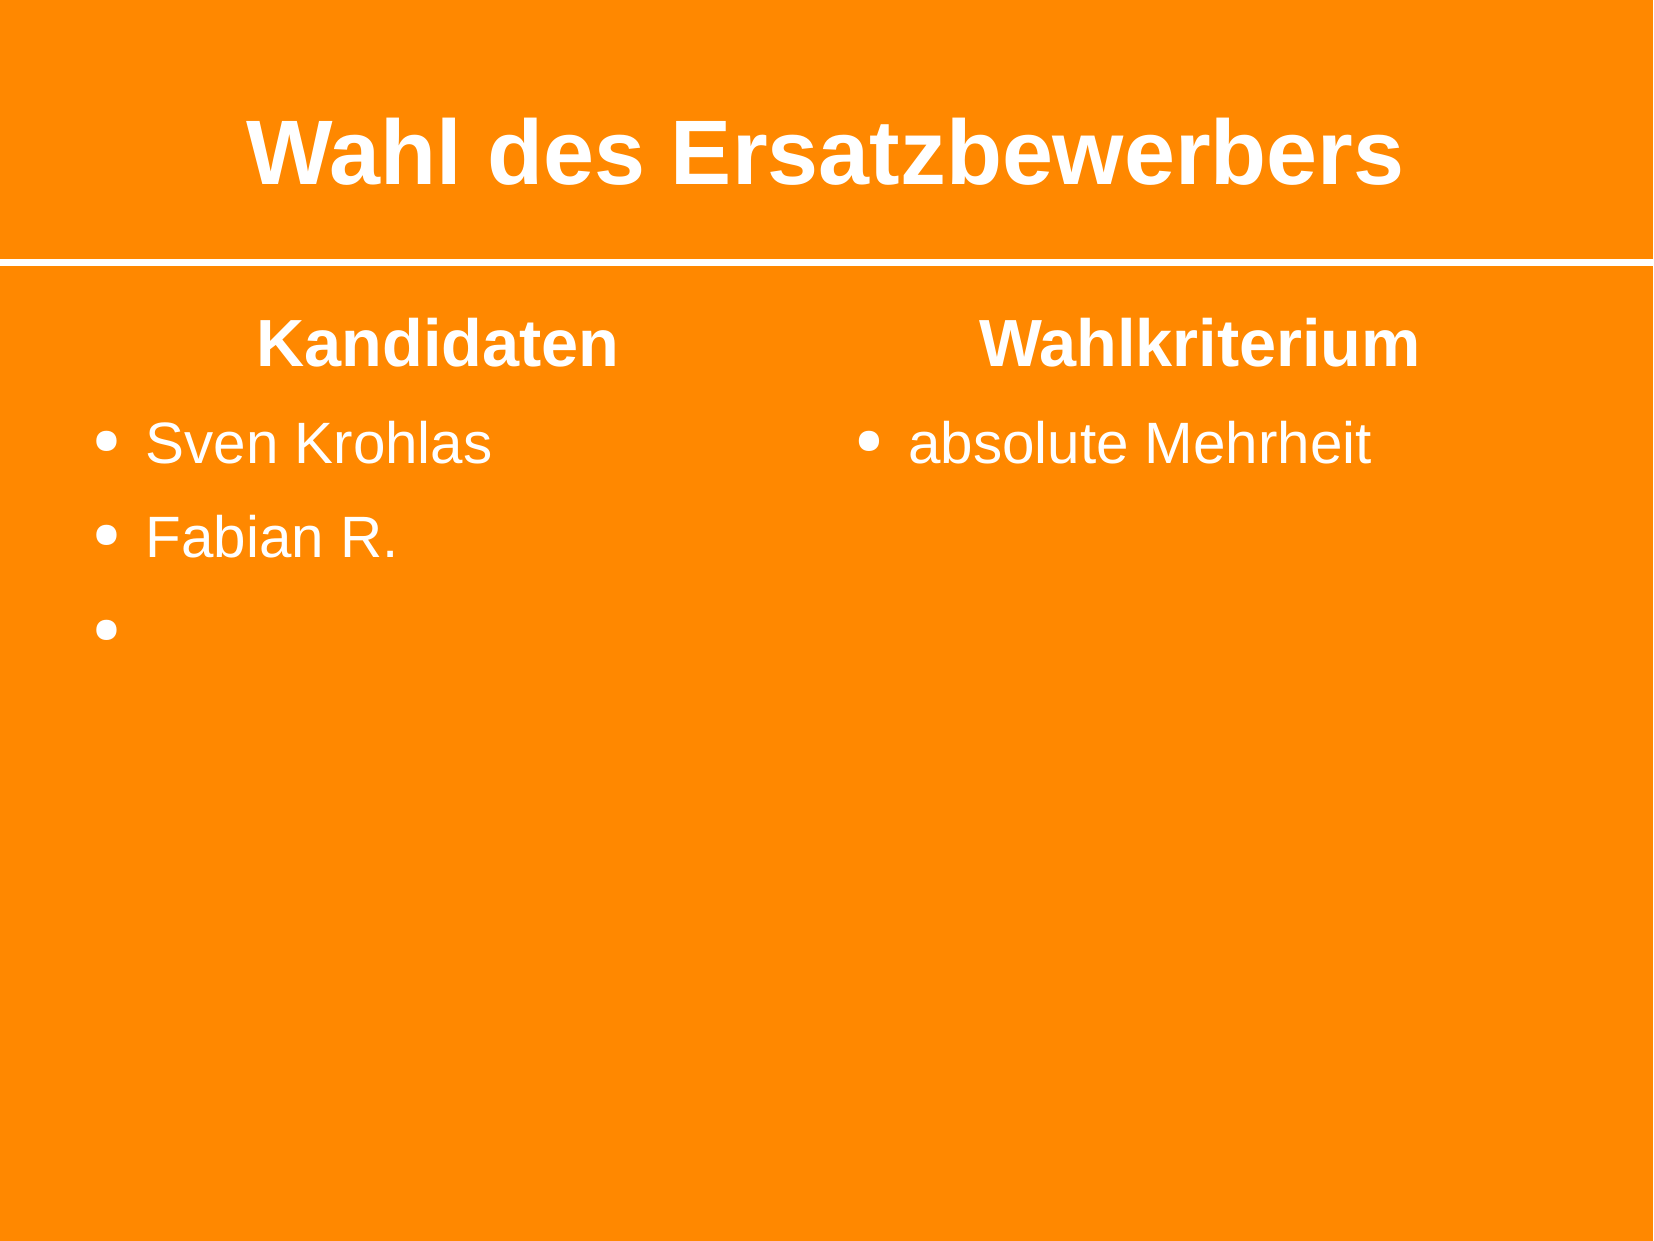

# Wahl des Ersatzbewerbers
Kandidaten
Sven Krohlas
Fabian R.
Wahlkriterium
absolute Mehrheit